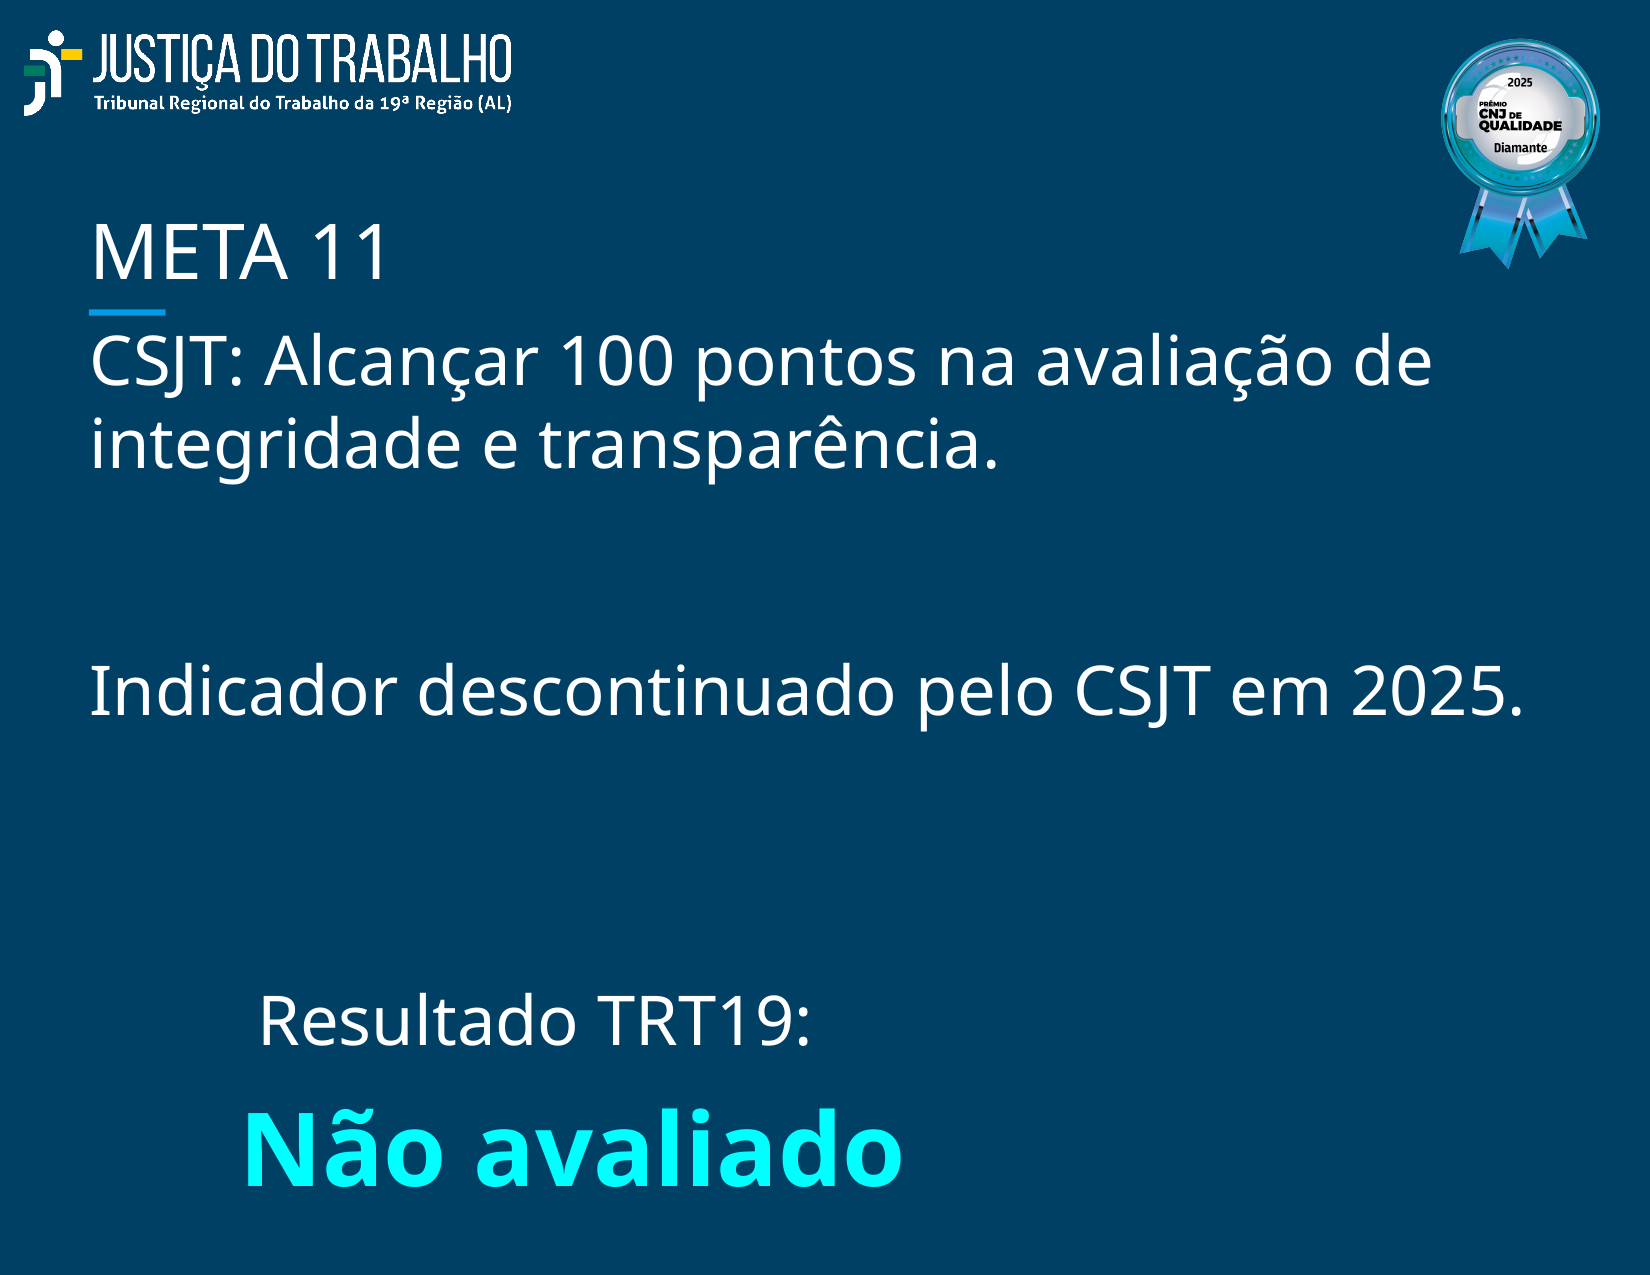

META 11
CSJT: Alcançar 100 pontos na avaliação de integridade e transparência.
Indicador descontinuado pelo CSJT em 2025.
		 Resultado TRT19:
		Não avaliado